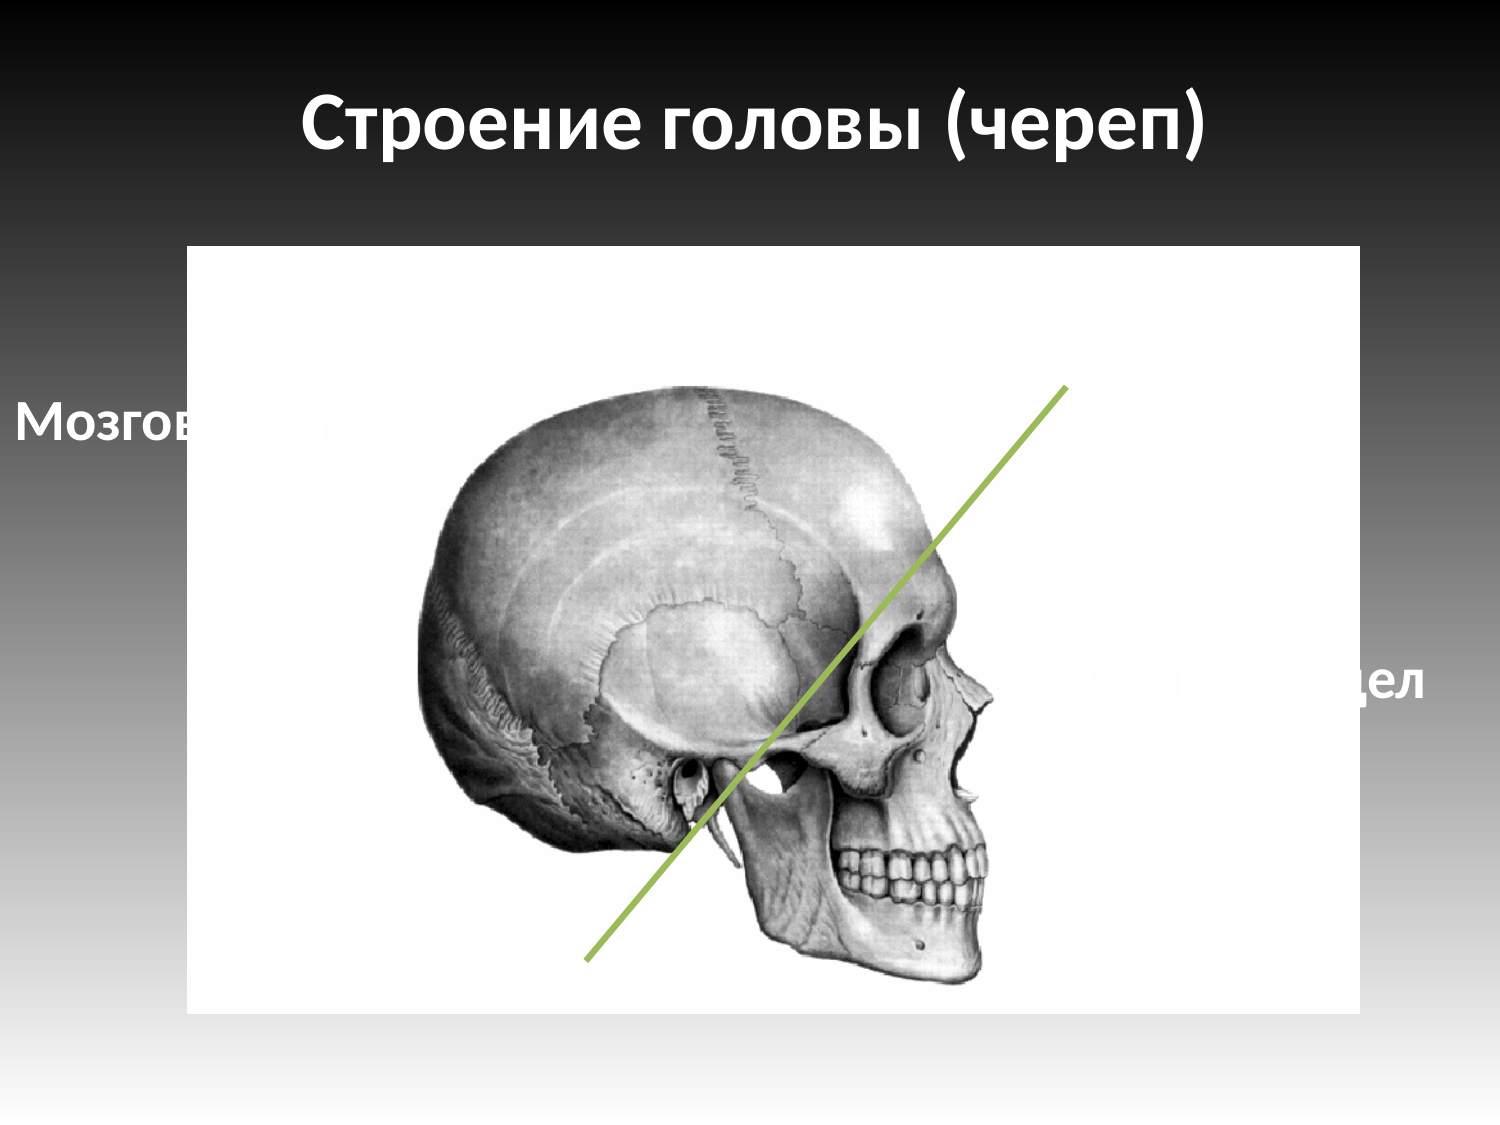

Строение головы (череп)
Мозговой отдел
Лицевой отдел